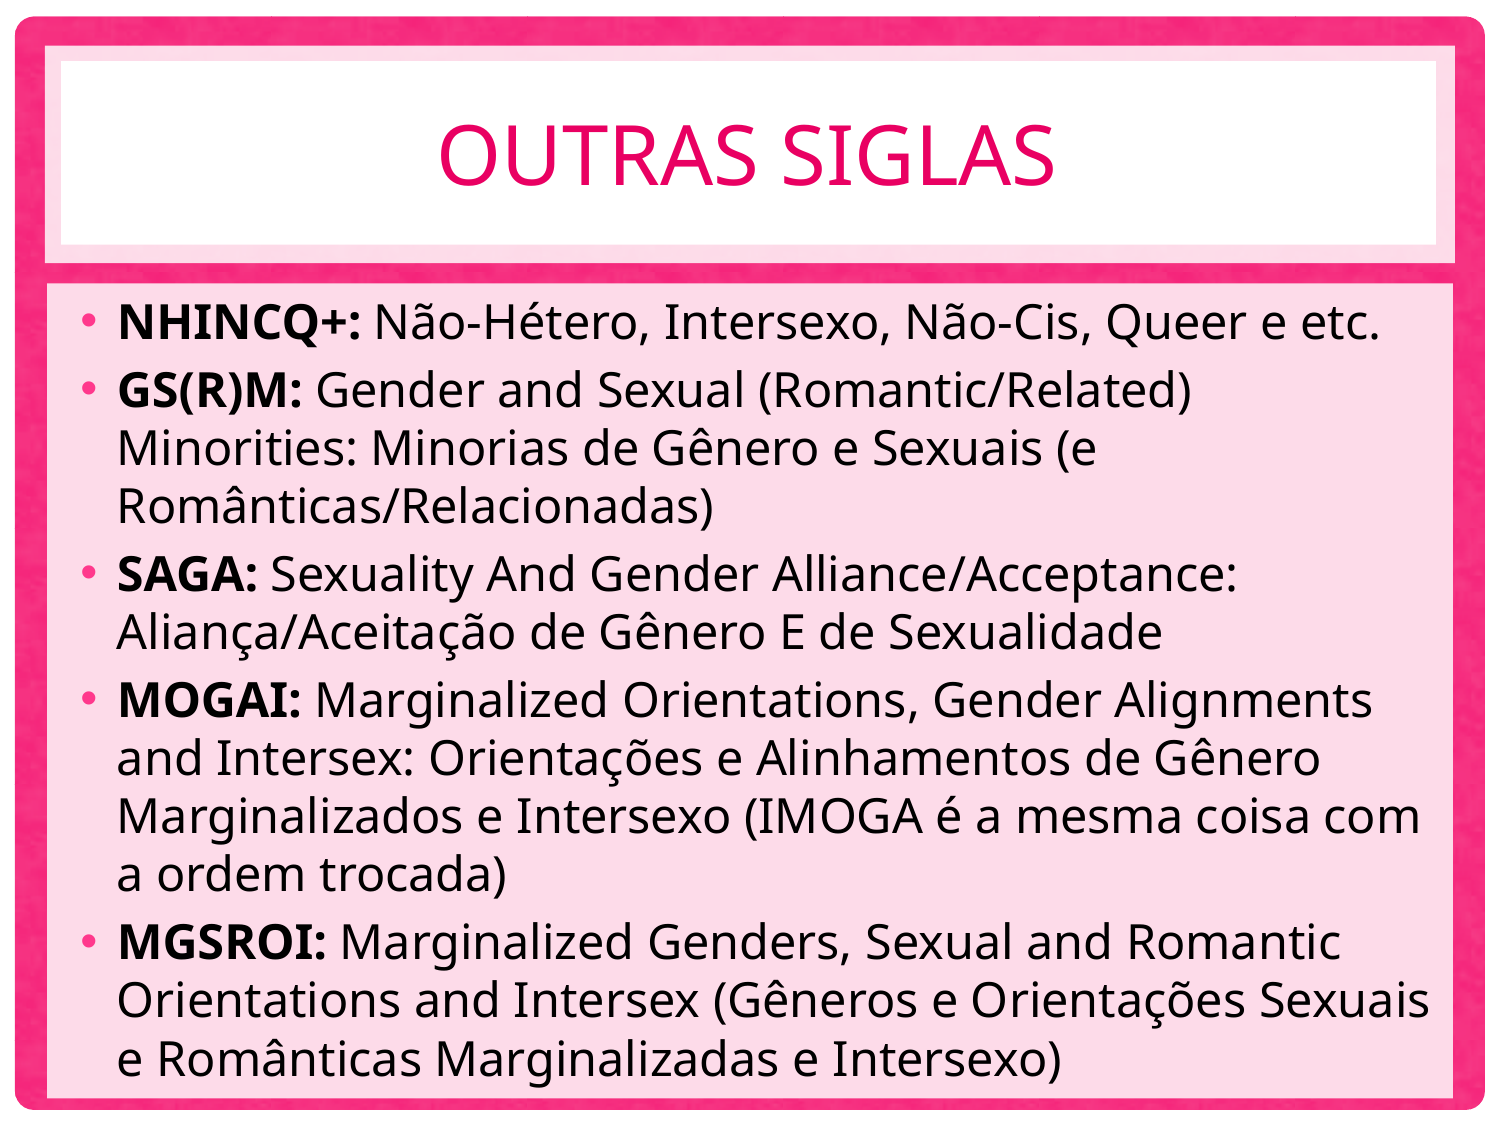

# Outras siglas
NHINCQ+: Não-Hétero, Intersexo, Não-Cis, Queer e etc.
GS(R)M: Gender and Sexual (Romantic/Related) Minorities: Minorias de Gênero e Sexuais (e Românticas/Relacionadas)
SAGA: Sexuality And Gender Alliance/Acceptance: Aliança/Aceitação de Gênero E de Sexualidade
MOGAI: Marginalized Orientations, Gender Alignments and Intersex: Orientações e Alinhamentos de Gênero Marginalizados e Intersexo (IMOGA é a mesma coisa com a ordem trocada)
MGSROI: Marginalized Genders, Sexual and Romantic Orientations and Intersex (Gêneros e Orientações Sexuais e Românticas Marginalizadas e Intersexo)